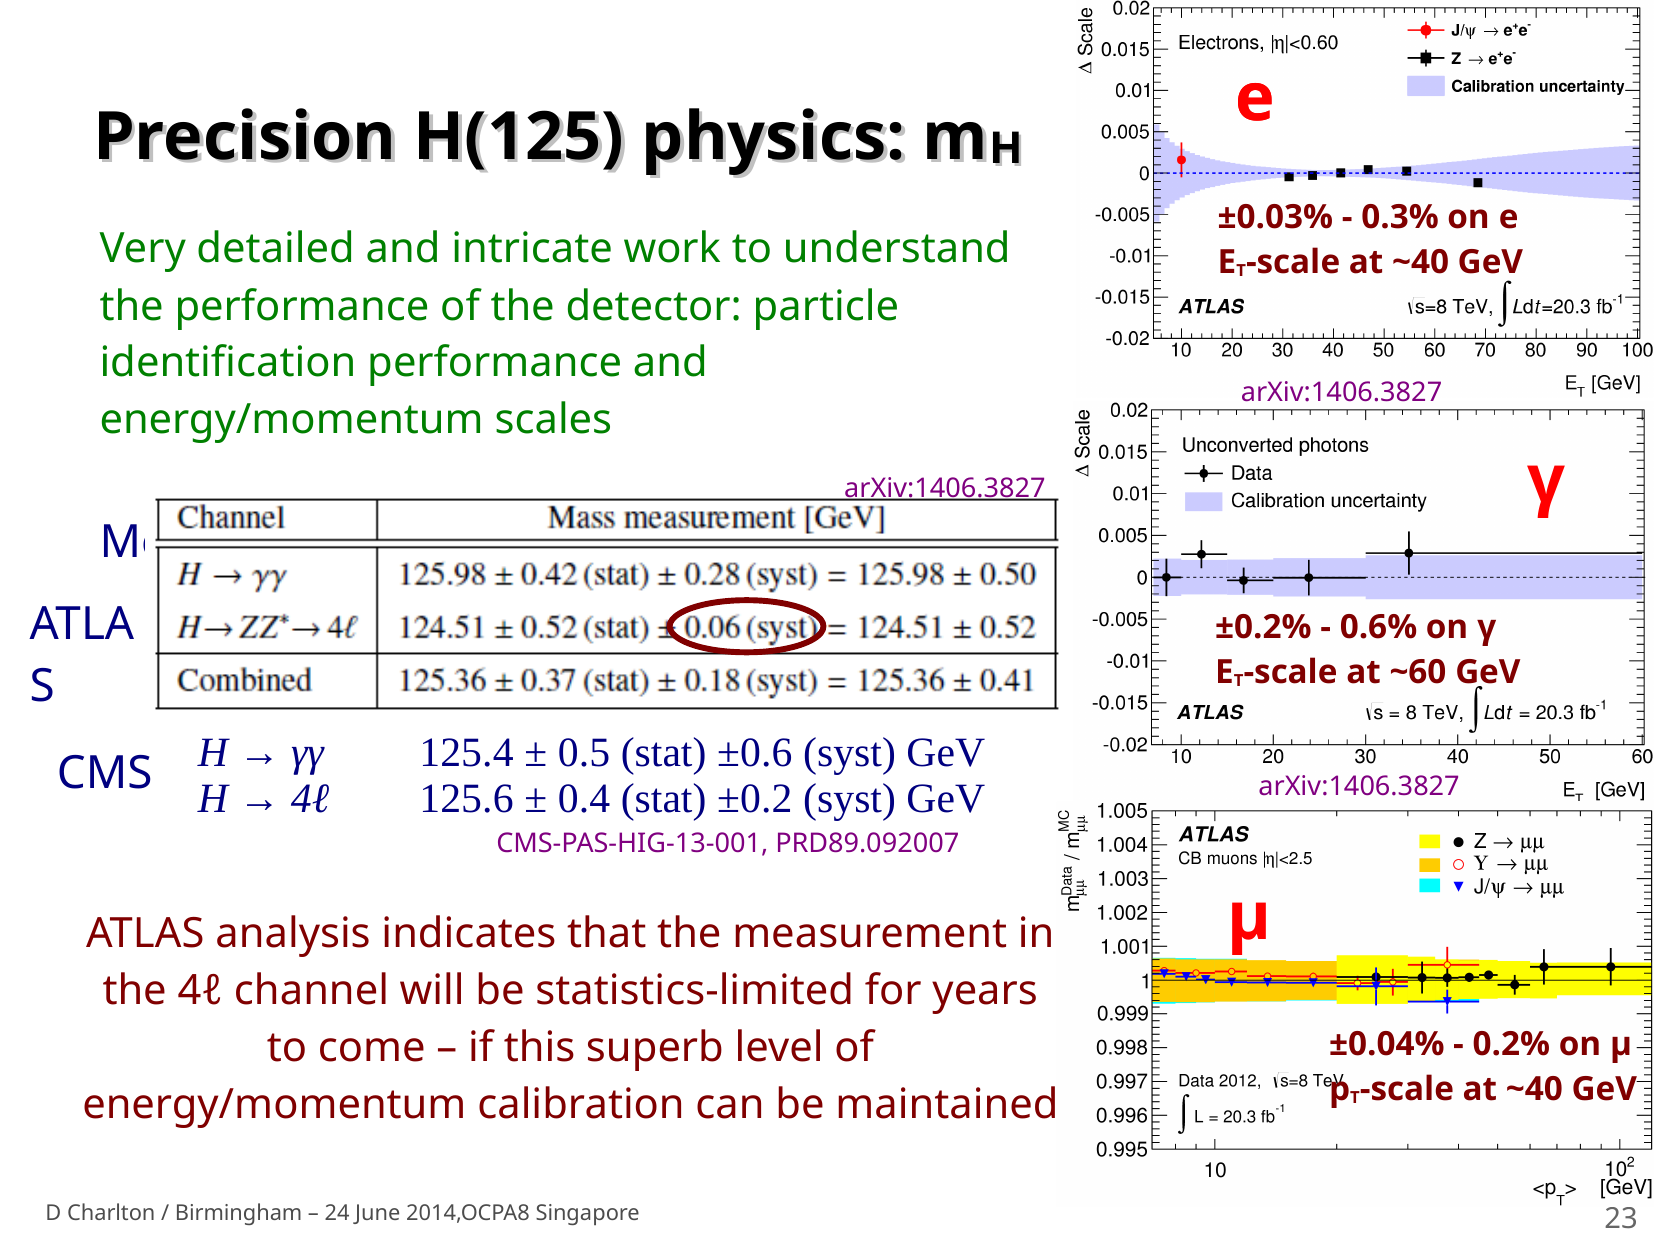

e
e
Precision H(125) physics: mH
±0.03% - 0.3% on e ET-scale at ~40 GeV
Very detailed and intricate work to understand the performance of the detector: particle identification performance and energy/momentum scales
Measurements of the Higgs boson mass:
arXiv:1406.3827
γ
arXiv:1406.3827
ATLAS
±0.2% - 0.6% on γ ET-scale at ~60 GeV
H → γγ		125.4 ± 0.5 (stat) ±0.6 (syst) GeV
H → 4ℓ		125.6 ± 0.4 (stat) ±0.2 (syst) GeV
CMS
arXiv:1406.3827
CMS-PAS-HIG-13-001, PRD89.092007
μ
ATLAS analysis indicates that the measurement in the 4ℓ channel will be statistics-limited for years to come – if this superb level of energy/momentum calibration can be maintained
±0.04% - 0.2% on µ pT-scale at ~40 GeV